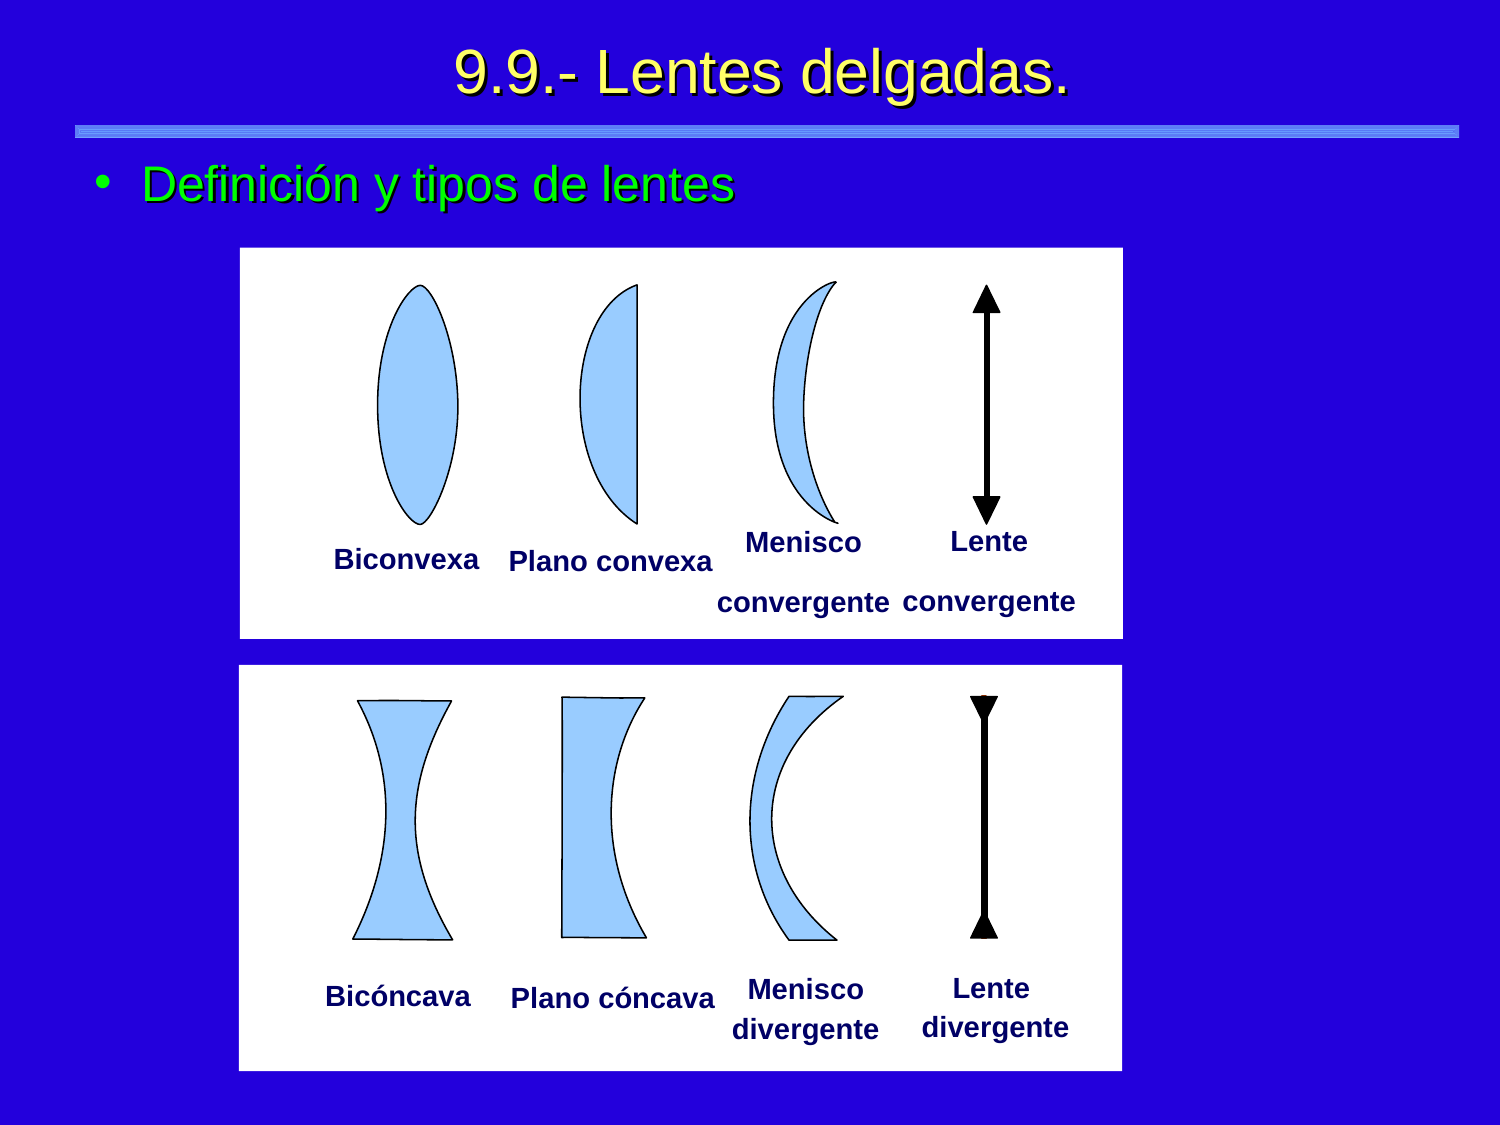

9.9.- Lentes delgadas.
Definición y tipos de lentes
Menisco
 convergente
Plano convexa
Biconvexa
Lente
 convergente
Menisco
divergente
Lente
 divergente
Plano cóncava
Bicóncava